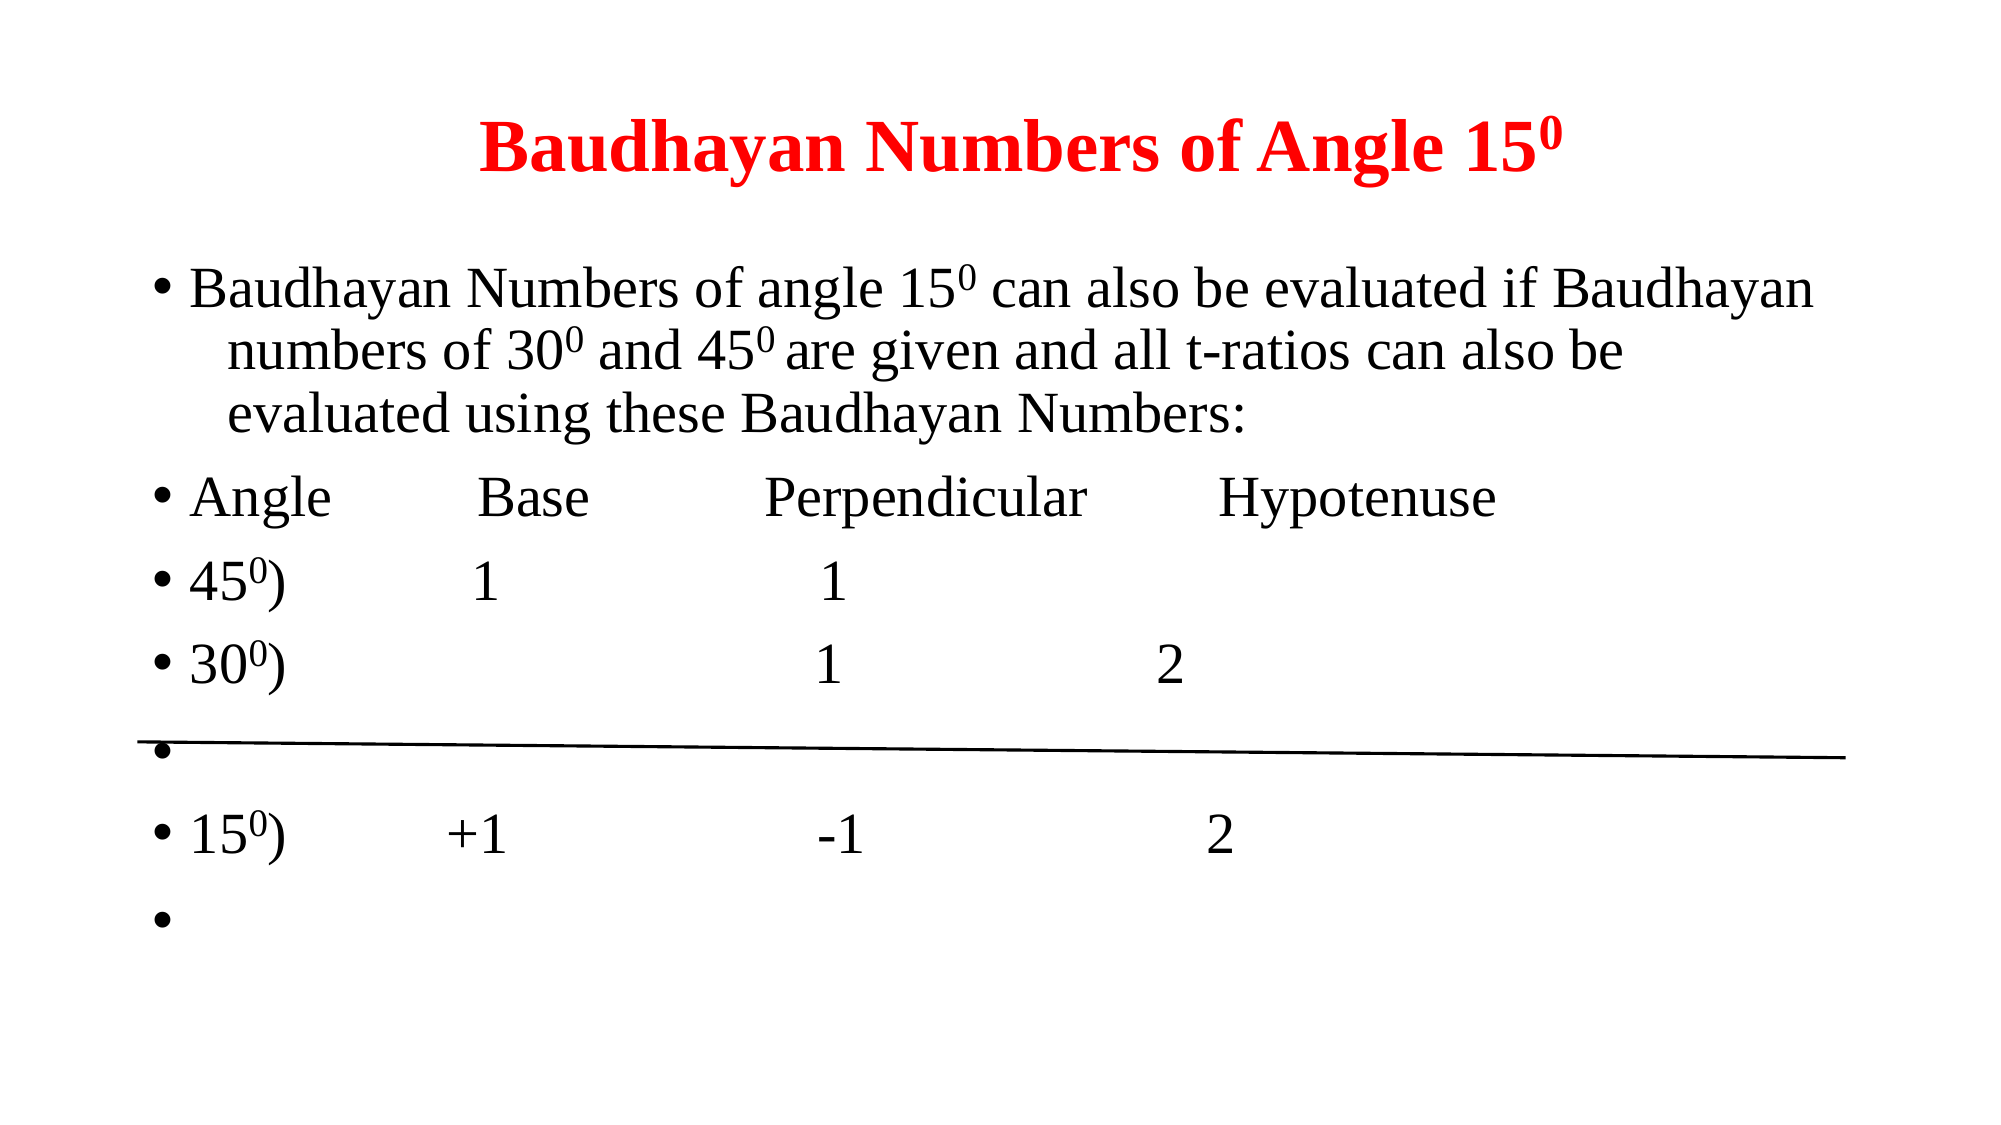

# Baudhayan Numbers of Angle 150
Baudhayan Numbers of angle 150 can also be evaluated if Baudhayan numbers of 300 and 450 are given and all t-ratios can also be evaluated using these Baudhayan Numbers:
Angle Base Perpendicular Hypotenuse
450) 1 		 1
300) 	 1	 	 2
150) +1	 -1	 2